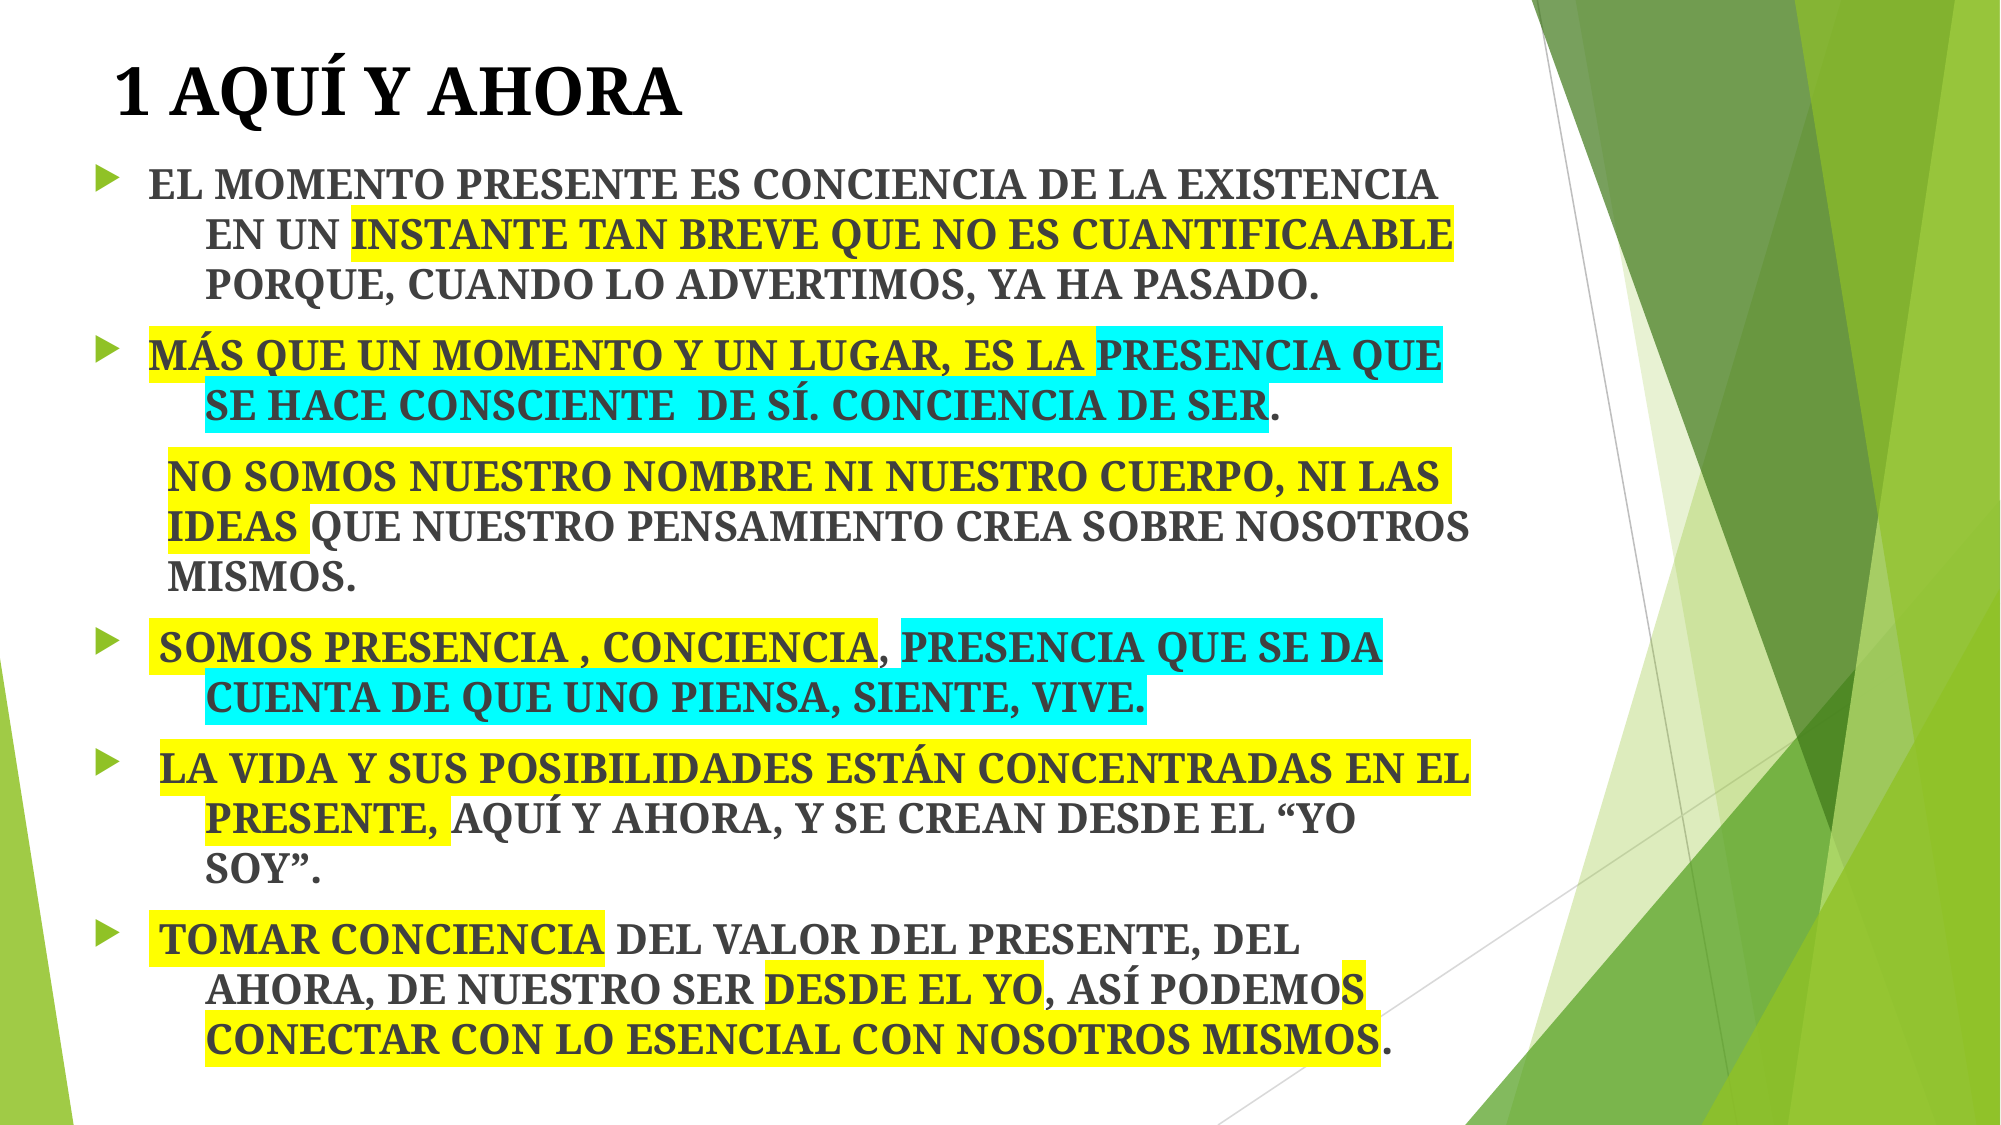

# 1 AQUÍ Y AHORA
EL MOMENTO PRESENTE ES CONCIENCIA DE LA EXISTENCIA EN UN INSTANTE TAN BREVE QUE NO ES CUANTIFICAABLE PORQUE, CUANDO LO ADVERTIMOS, YA HA PASADO.
MÁS QUE UN MOMENTO Y UN LUGAR, ES LA PRESENCIA QUE SE HACE CONSCIENTE DE SÍ. CONCIENCIA DE SER.
	NO SOMOS NUESTRO NOMBRE NI NUESTRO CUERPO, NI LAS 	IDEAS QUE NUESTRO PENSAMIENTO CREA SOBRE NOSOTROS 	MISMOS.
 SOMOS PRESENCIA , CONCIENCIA, PRESENCIA QUE SE DA CUENTA DE QUE UNO PIENSA, SIENTE, VIVE.
 LA VIDA Y SUS POSIBILIDADES ESTÁN CONCENTRADAS EN EL PRESENTE, AQUÍ Y AHORA, Y SE CREAN DESDE EL “YO SOY”.
 TOMAR CONCIENCIA DEL VALOR DEL PRESENTE, DEL AHORA, DE NUESTRO SER DESDE EL YO, ASÍ PODEMOS CONECTAR CON LO ESENCIAL CON NOSOTROS MISMOS.